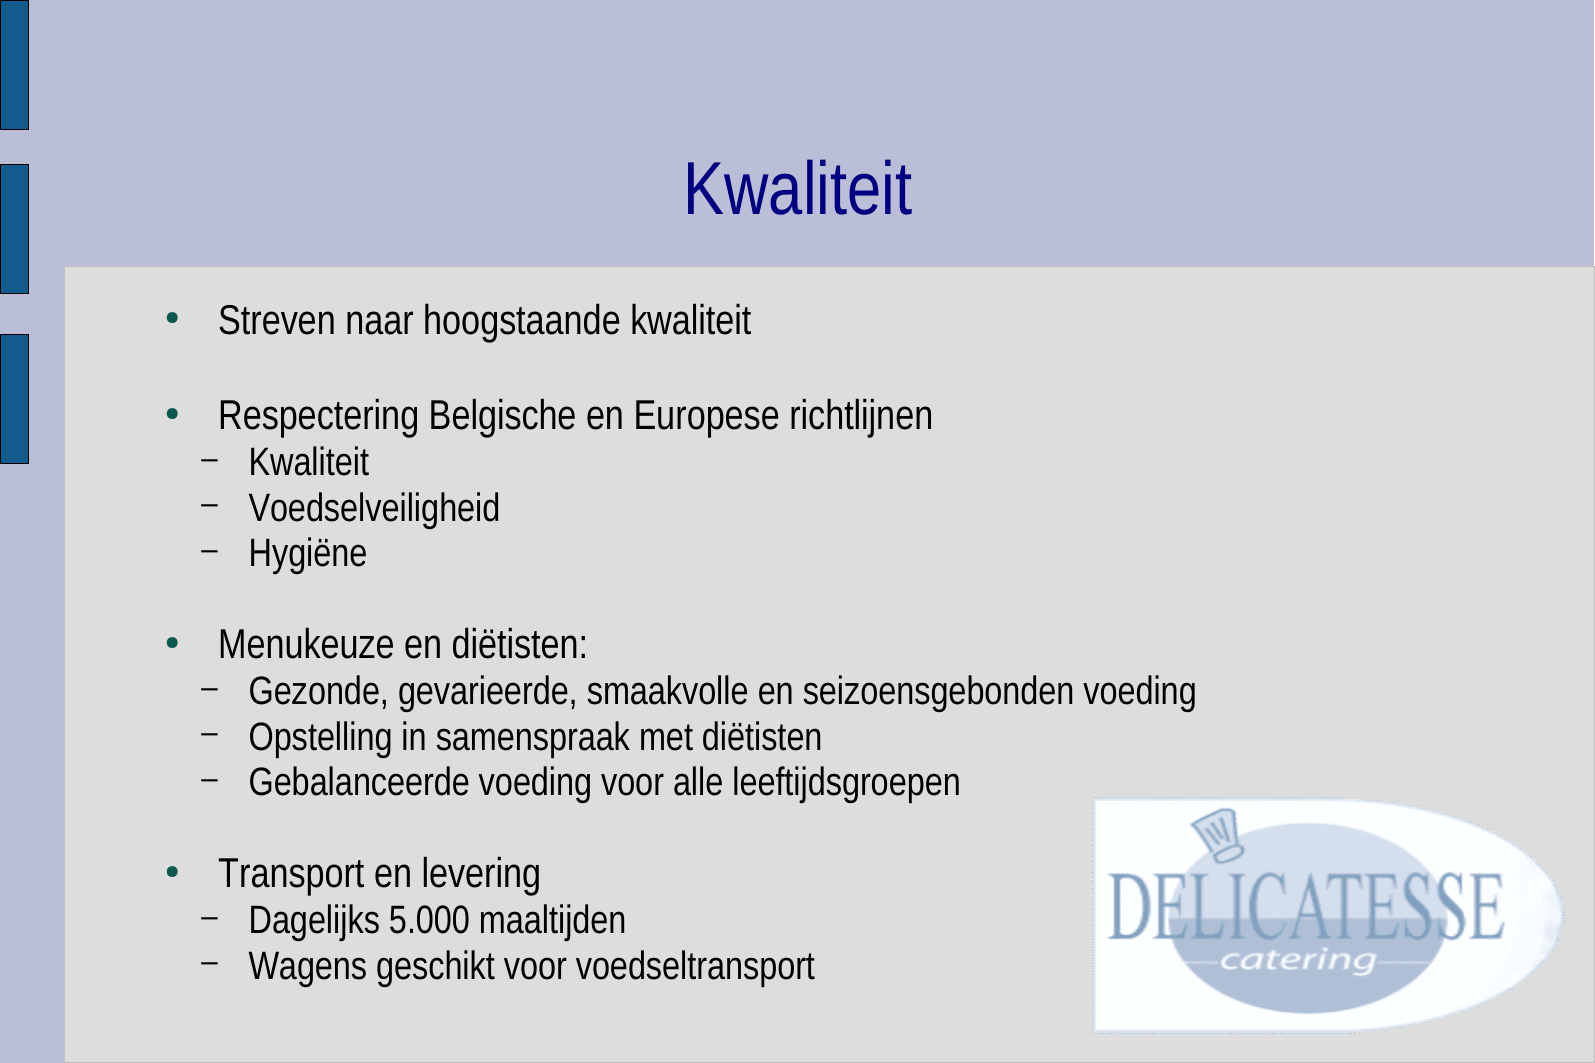

# Kwaliteit
Streven naar hoogstaande kwaliteit
Respectering Belgische en Europese richtlijnen
Kwaliteit
Voedselveiligheid
Hygiëne
Menukeuze en diëtisten:
Gezonde, gevarieerde, smaakvolle en seizoensgebonden voeding
Opstelling in samenspraak met diëtisten
Gebalanceerde voeding voor alle leeftijdsgroepen
Transport en levering
Dagelijks 5.000 maaltijden
Wagens geschikt voor voedseltransport